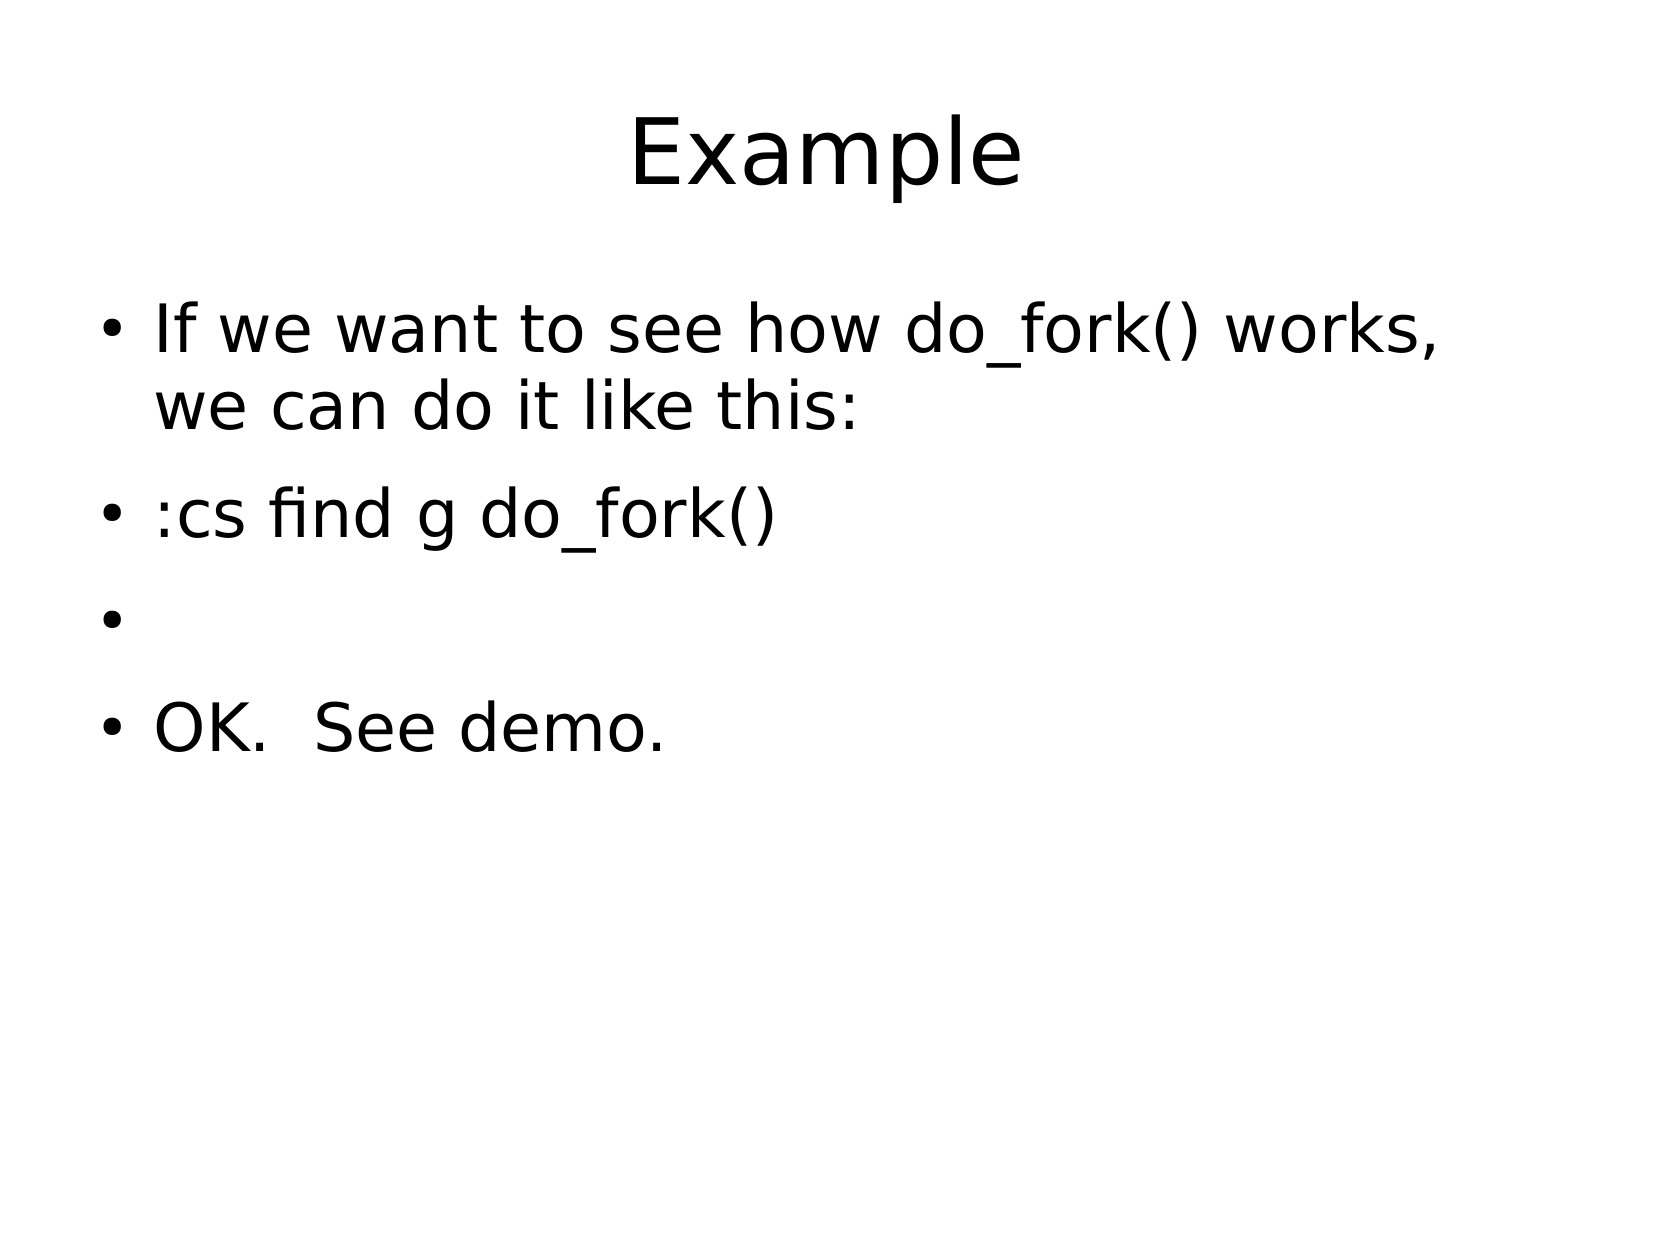

# Example
If we want to see how do_fork() works, we can do it like this:
:cs find g do_fork()
OK. See demo.